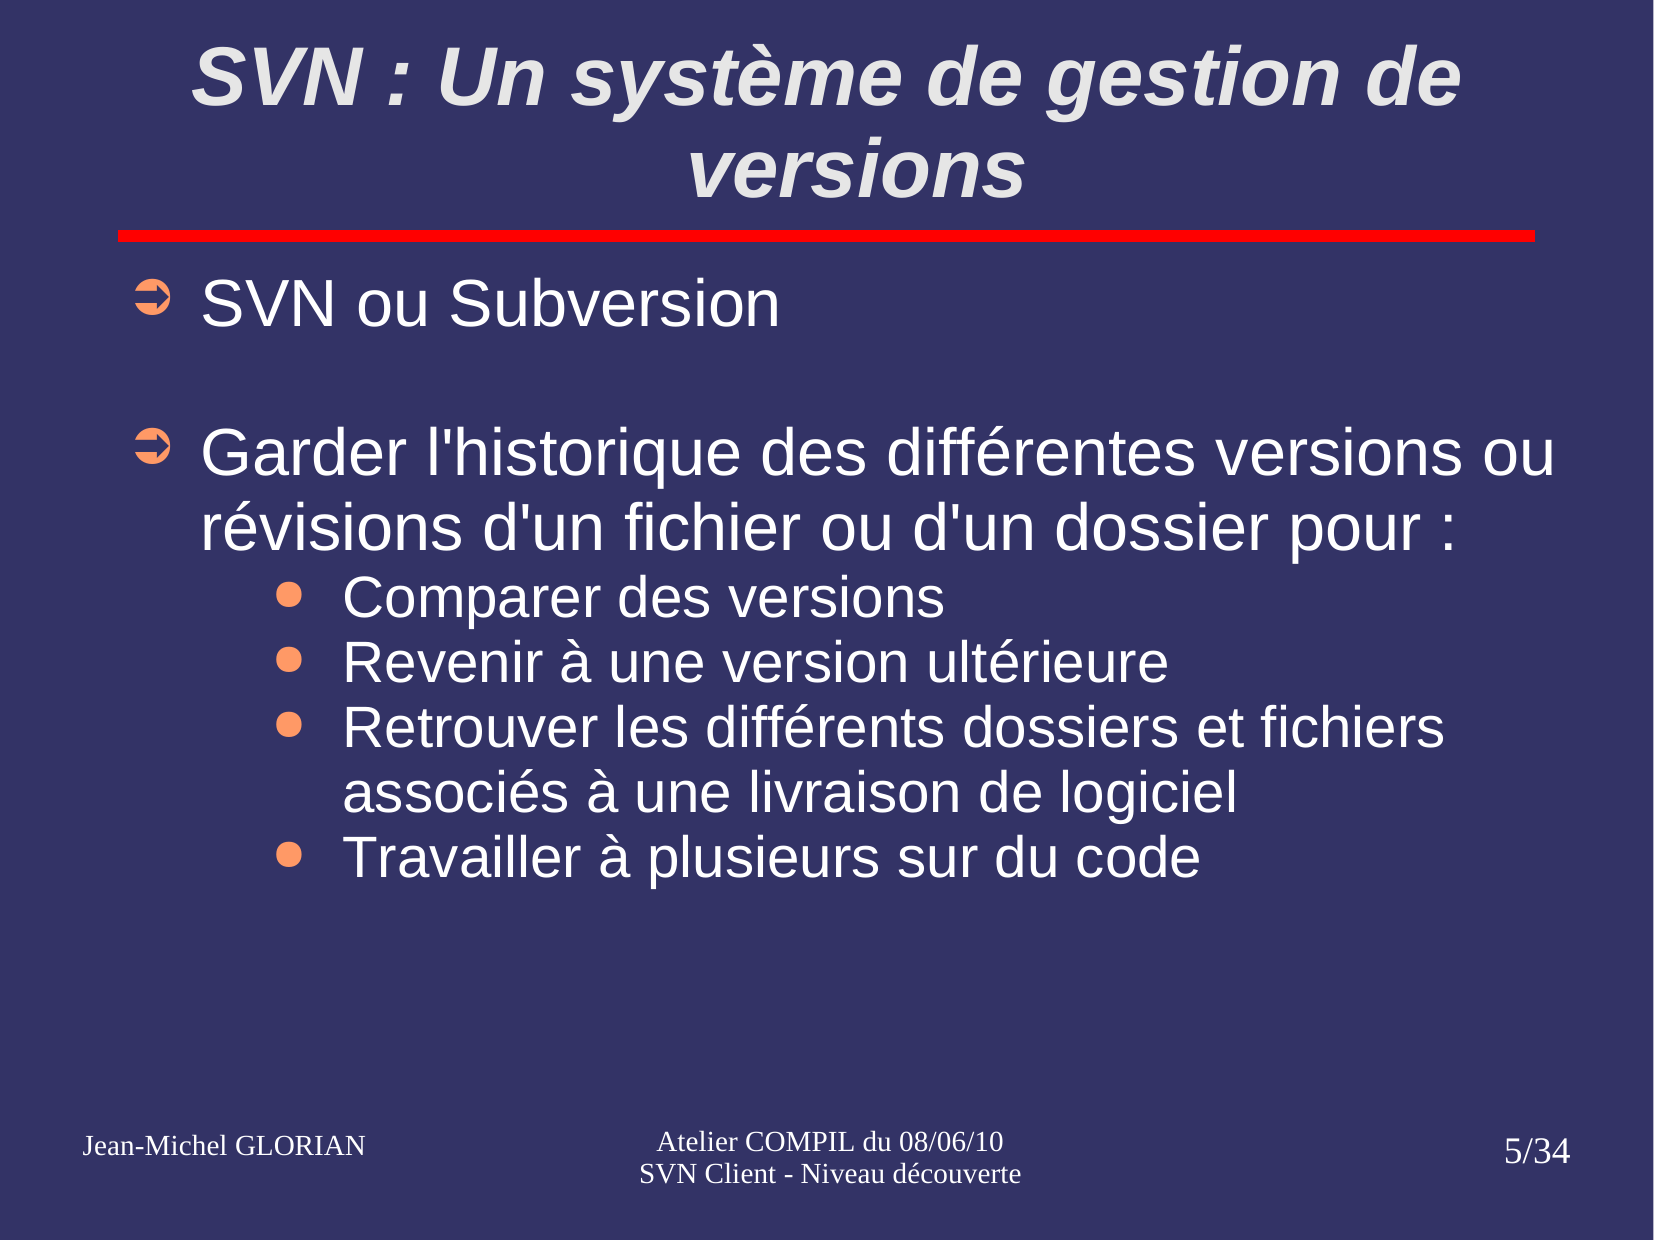

# SVN : Un système de gestion de versions
SVN ou Subversion
Garder l'historique des différentes versions ou révisions d'un fichier ou d'un dossier pour :
Comparer des versions
Revenir à une version ultérieure
Retrouver les différents dossiers et fichiers
associés à une livraison de logiciel
Travailler à plusieurs sur du code